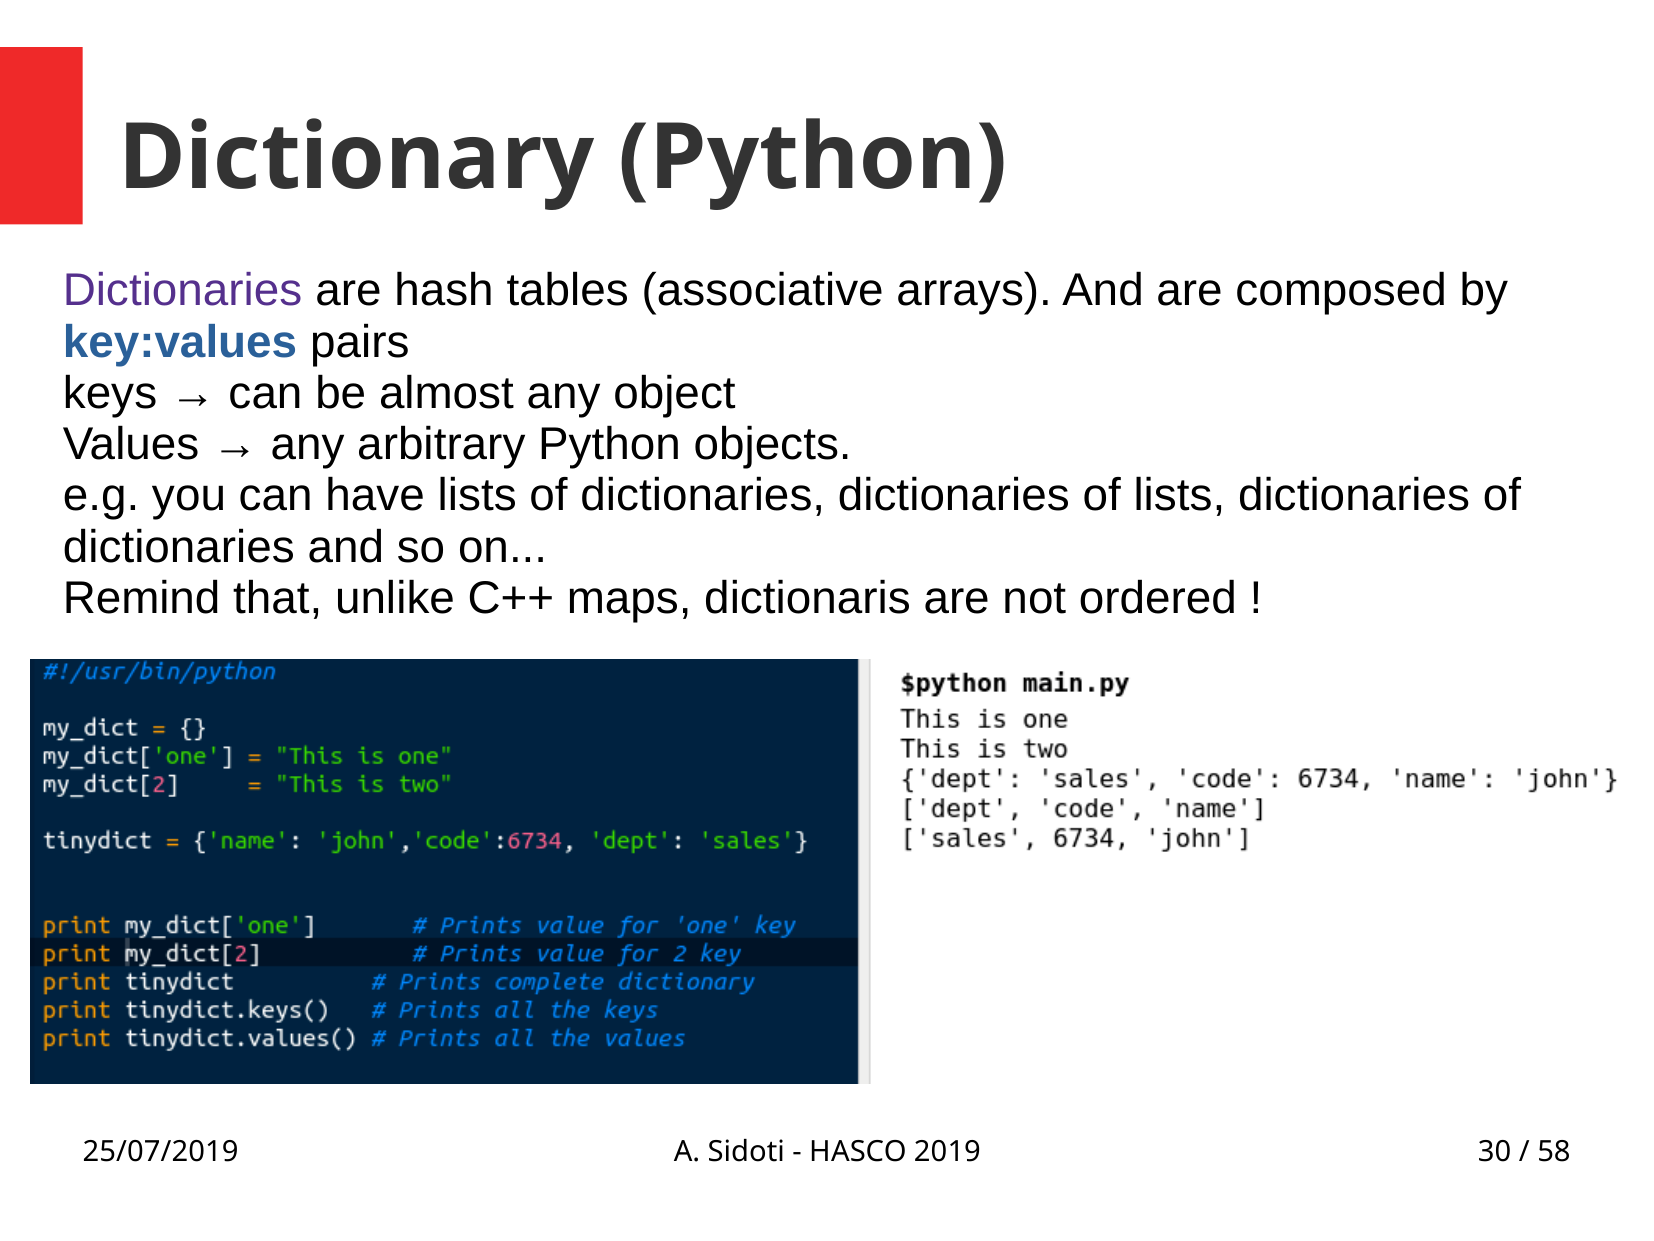

# Dictionary (Python)
Dictionaries are hash tables (associative arrays). And are composed by key:values pairs
keys → can be almost any object
Values → any arbitrary Python objects.
e.g. you can have lists of dictionaries, dictionaries of lists, dictionaries of dictionaries and so on...
Remind that, unlike C++ maps, dictionaris are not ordered !
25/07/2019
A. Sidoti - HASCO 2019
30